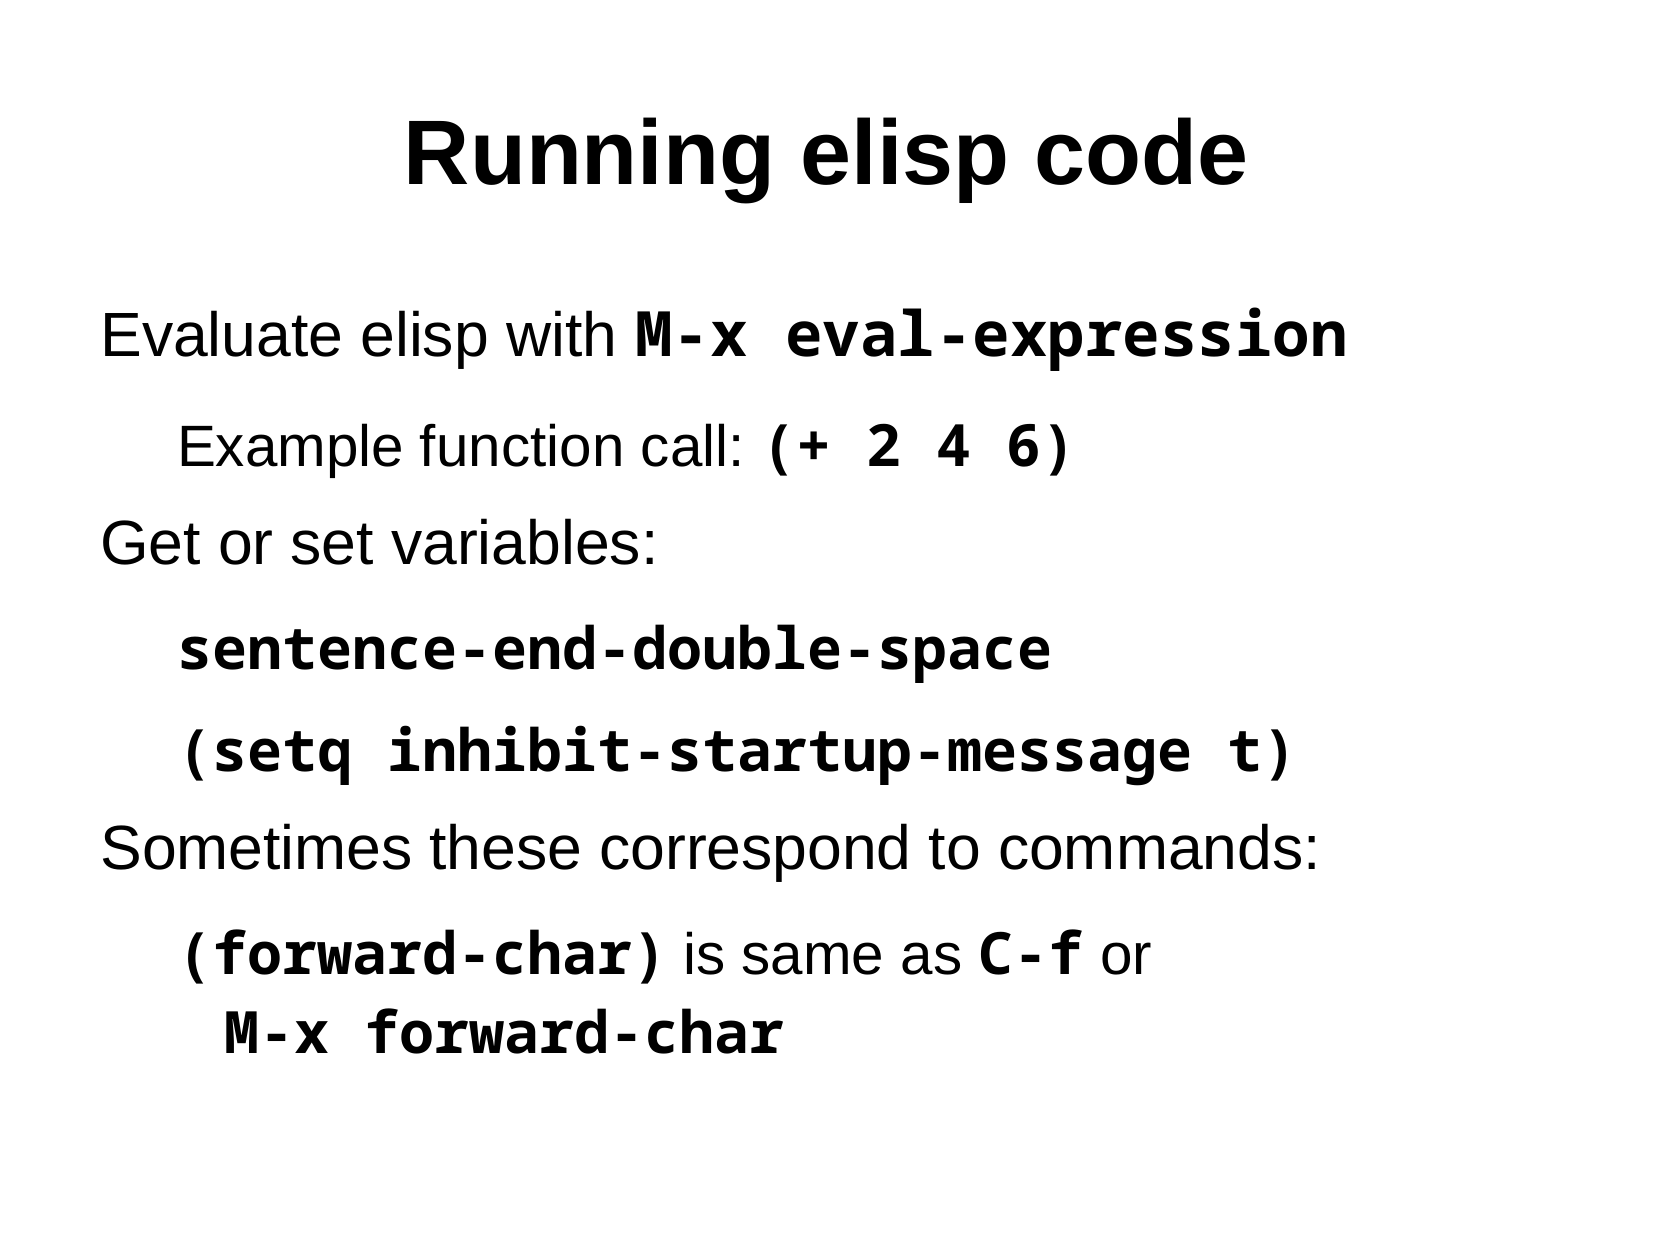

# Running elisp code
Evaluate elisp with M-x eval-expression
Example function call: (+ 2 4 6)
Get or set variables:
sentence-end-double-space
(setq inhibit-startup-message t)
Sometimes these correspond to commands:
(forward-char) is same as C-f or
M-x forward-char